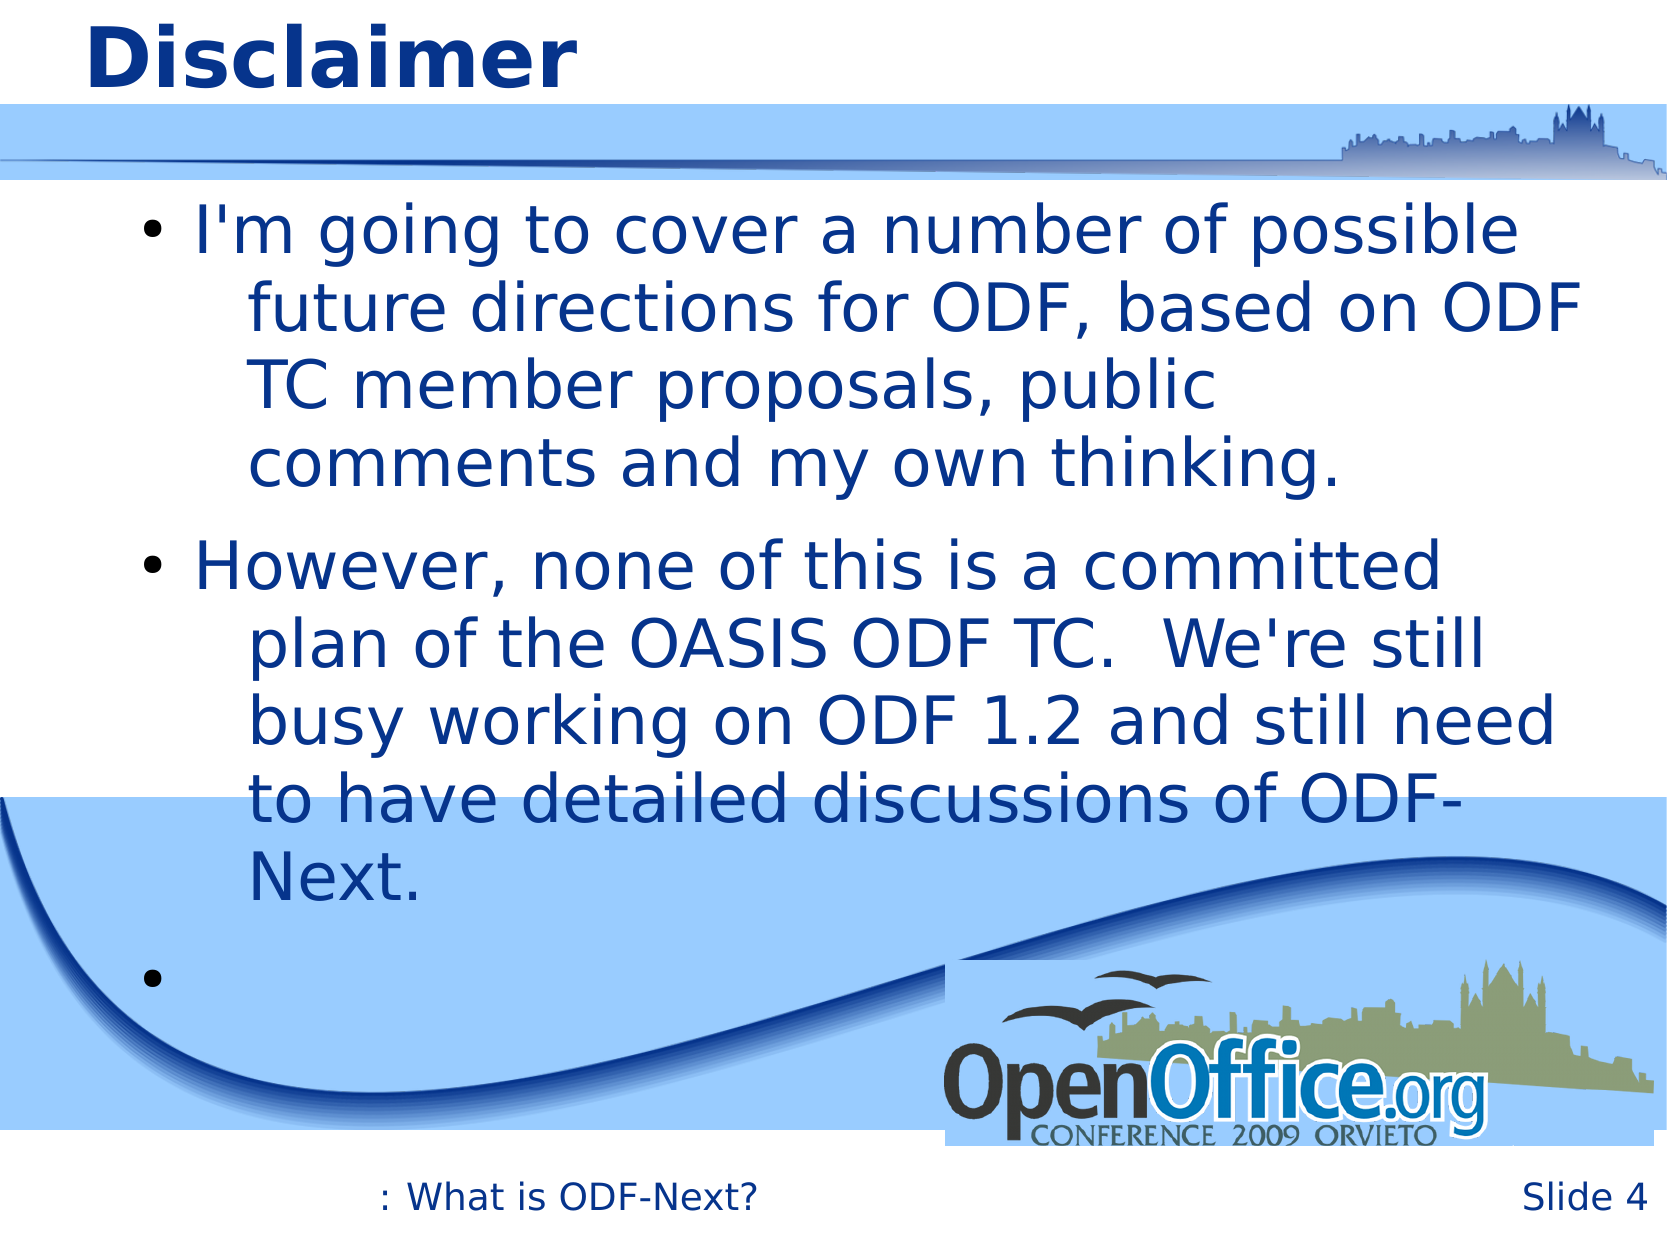

# Disclaimer
I'm going to cover a number of possible future directions for ODF, based on ODF TC member proposals, public comments and my own thinking.
However, none of this is a committed plan of the OASIS ODF TC. We're still busy working on ODF 1.2 and still need to have detailed discussions of ODF-Next.
What is ODF-Next?
4